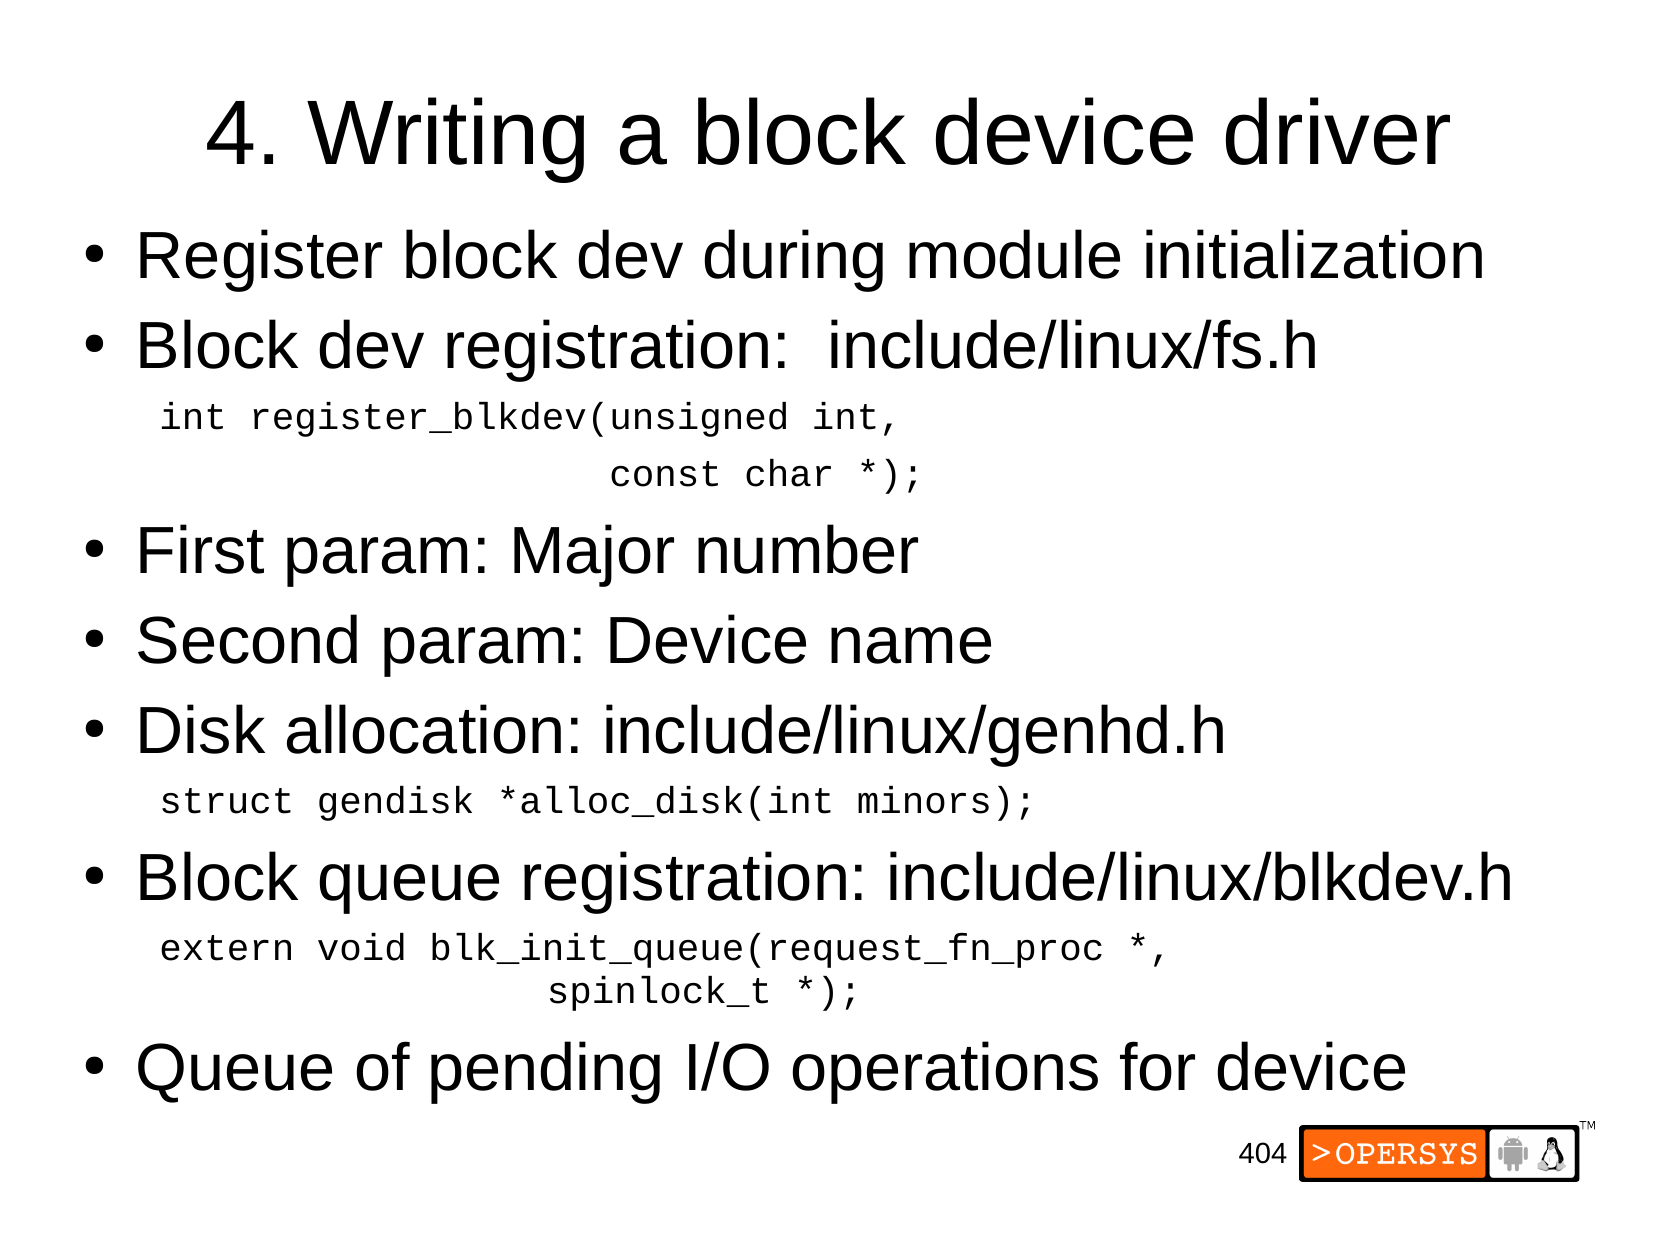

# 4. Writing a block device driver
Register block dev during module initialization
Block dev registration: include/linux/fs.h
int register_blkdev(unsigned int,
 const char *);
First param: Major number
Second param: Device name
Disk allocation: include/linux/genhd.h
struct gendisk *alloc_disk(int minors);
Block queue registration: include/linux/blkdev.h
extern void blk_init_queue(request_fn_proc *,										 spinlock_t *);
Queue of pending I/O operations for device